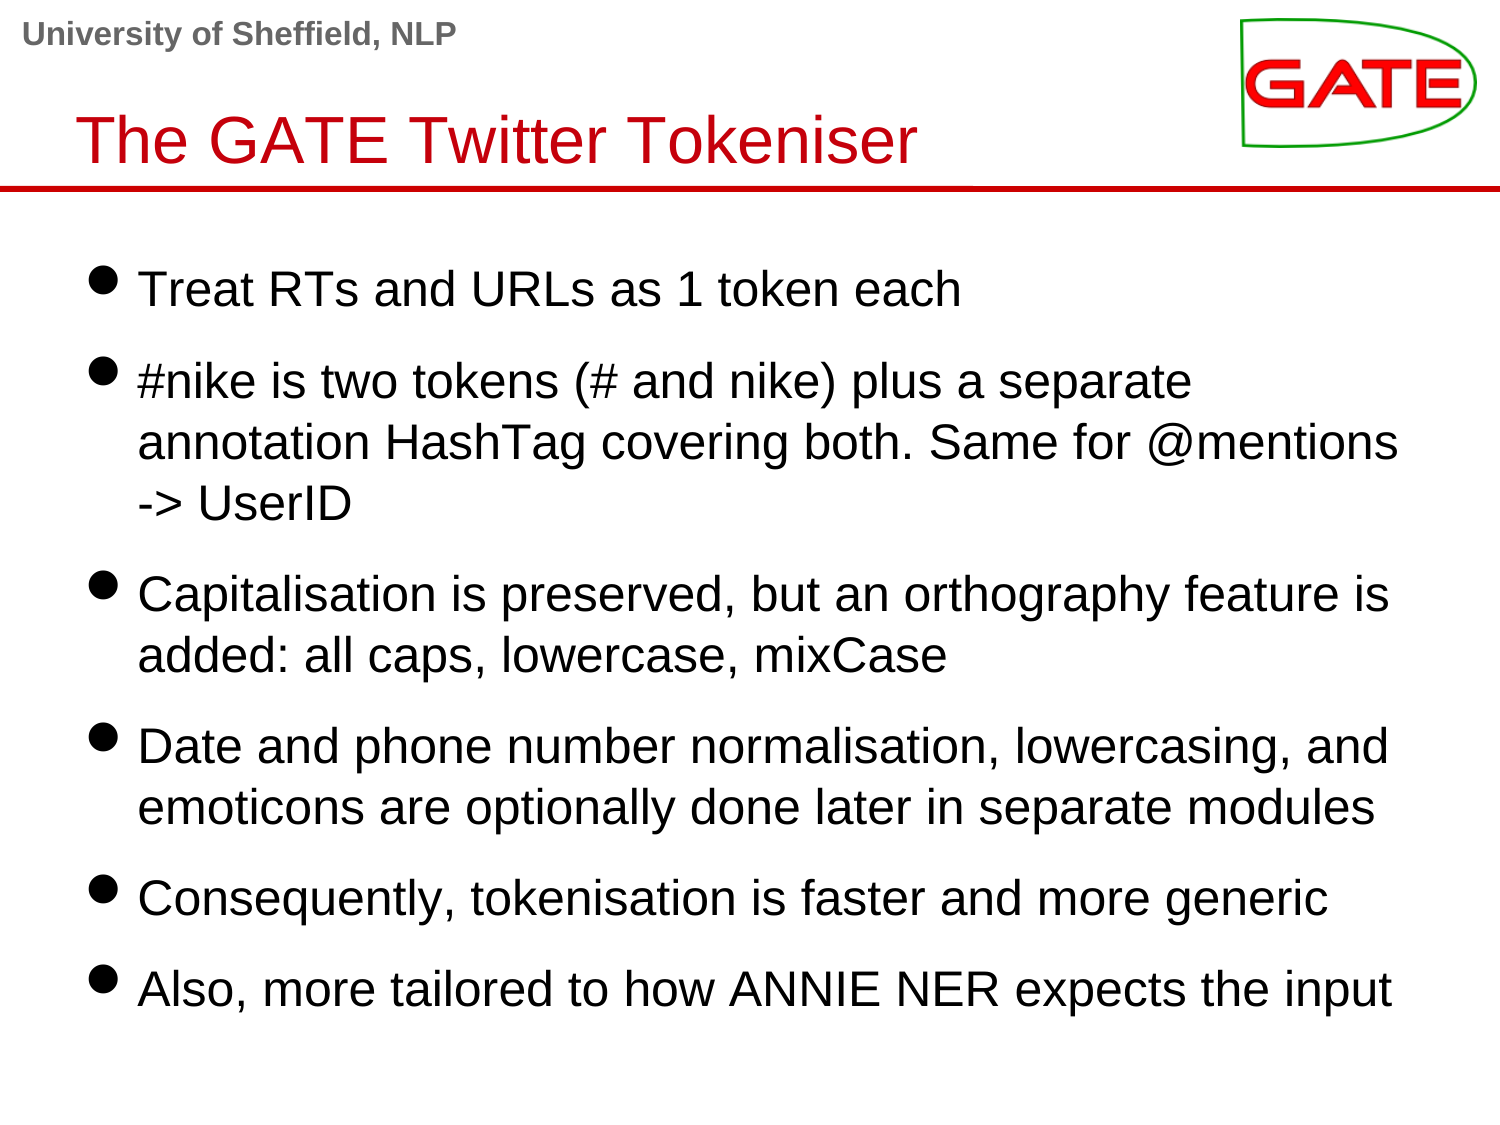

The GATE Twitter Tokeniser
Treat RTs and URLs as 1 token each
#nike is two tokens (# and nike) plus a separate annotation HashTag covering both. Same for @mentions -> UserID
Capitalisation is preserved, but an orthography feature is added: all caps, lowercase, mixCase
Date and phone number normalisation, lowercasing, and emoticons are optionally done later in separate modules
Consequently, tokenisation is faster and more generic
Also, more tailored to how ANNIE NER expects the input